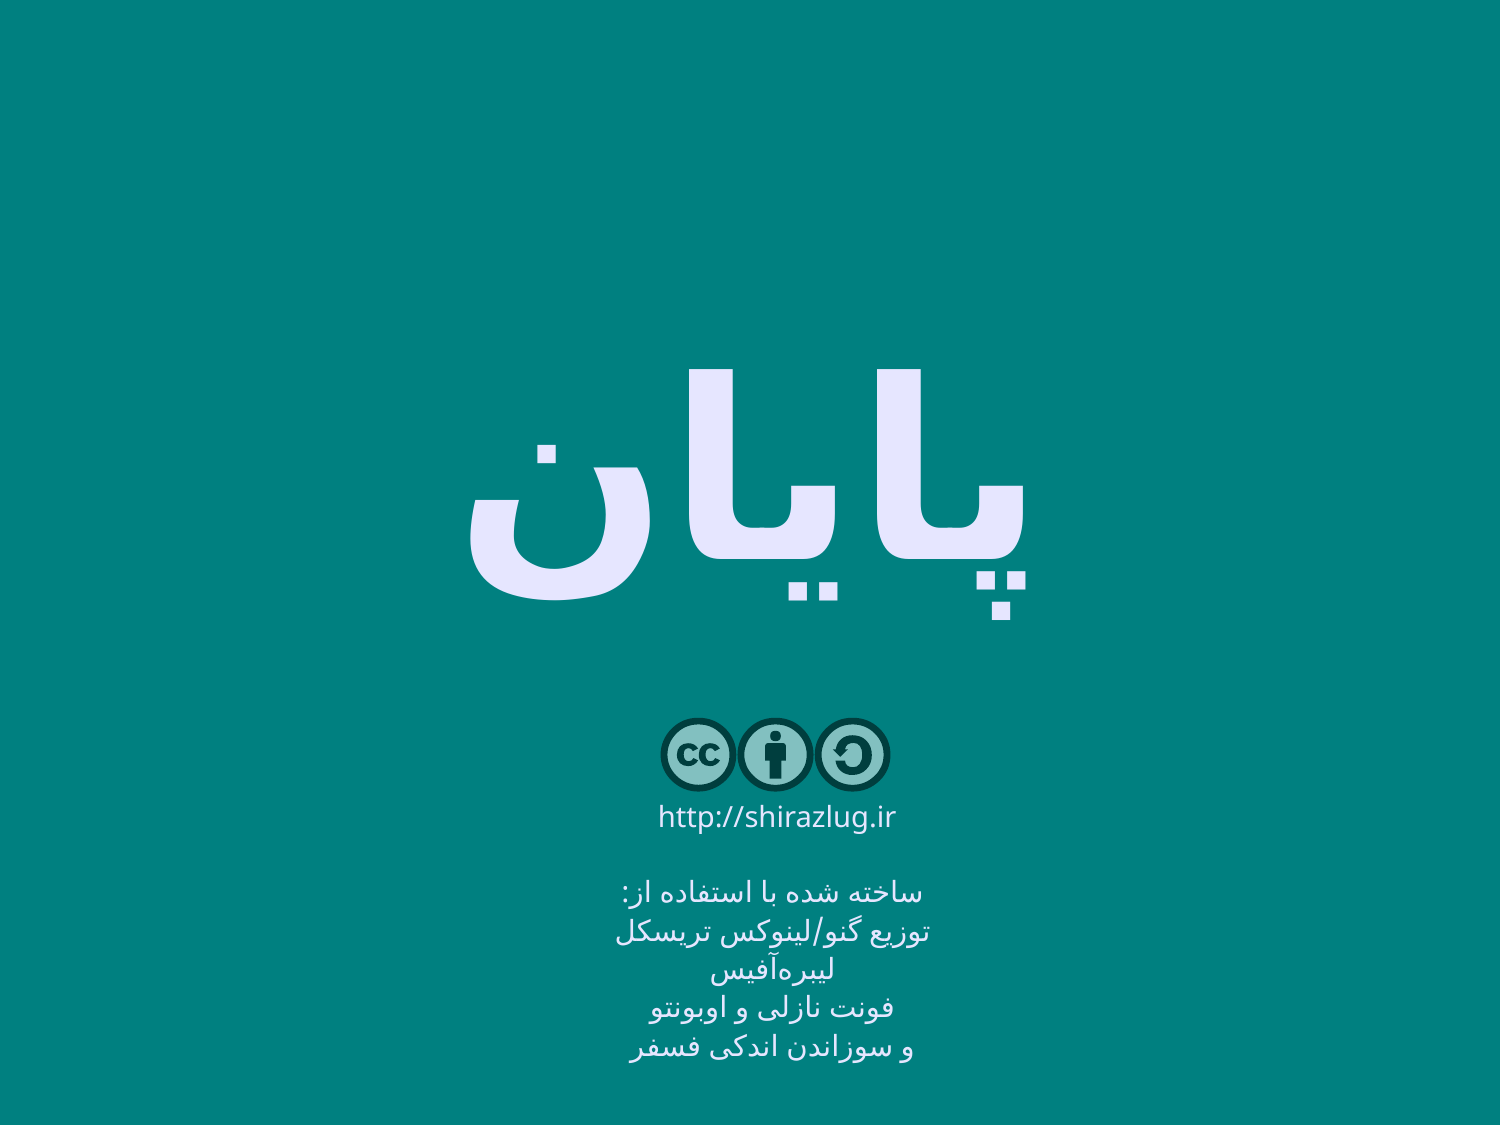

پایان
http://shirazlug.ir
ساخته شده با استفاده از:
توزیع گنو/لینوکس تریسکل
لیبره‌آفیس
فونت نازلی و اوبونتو
و سوزاندن اندکی فسفر